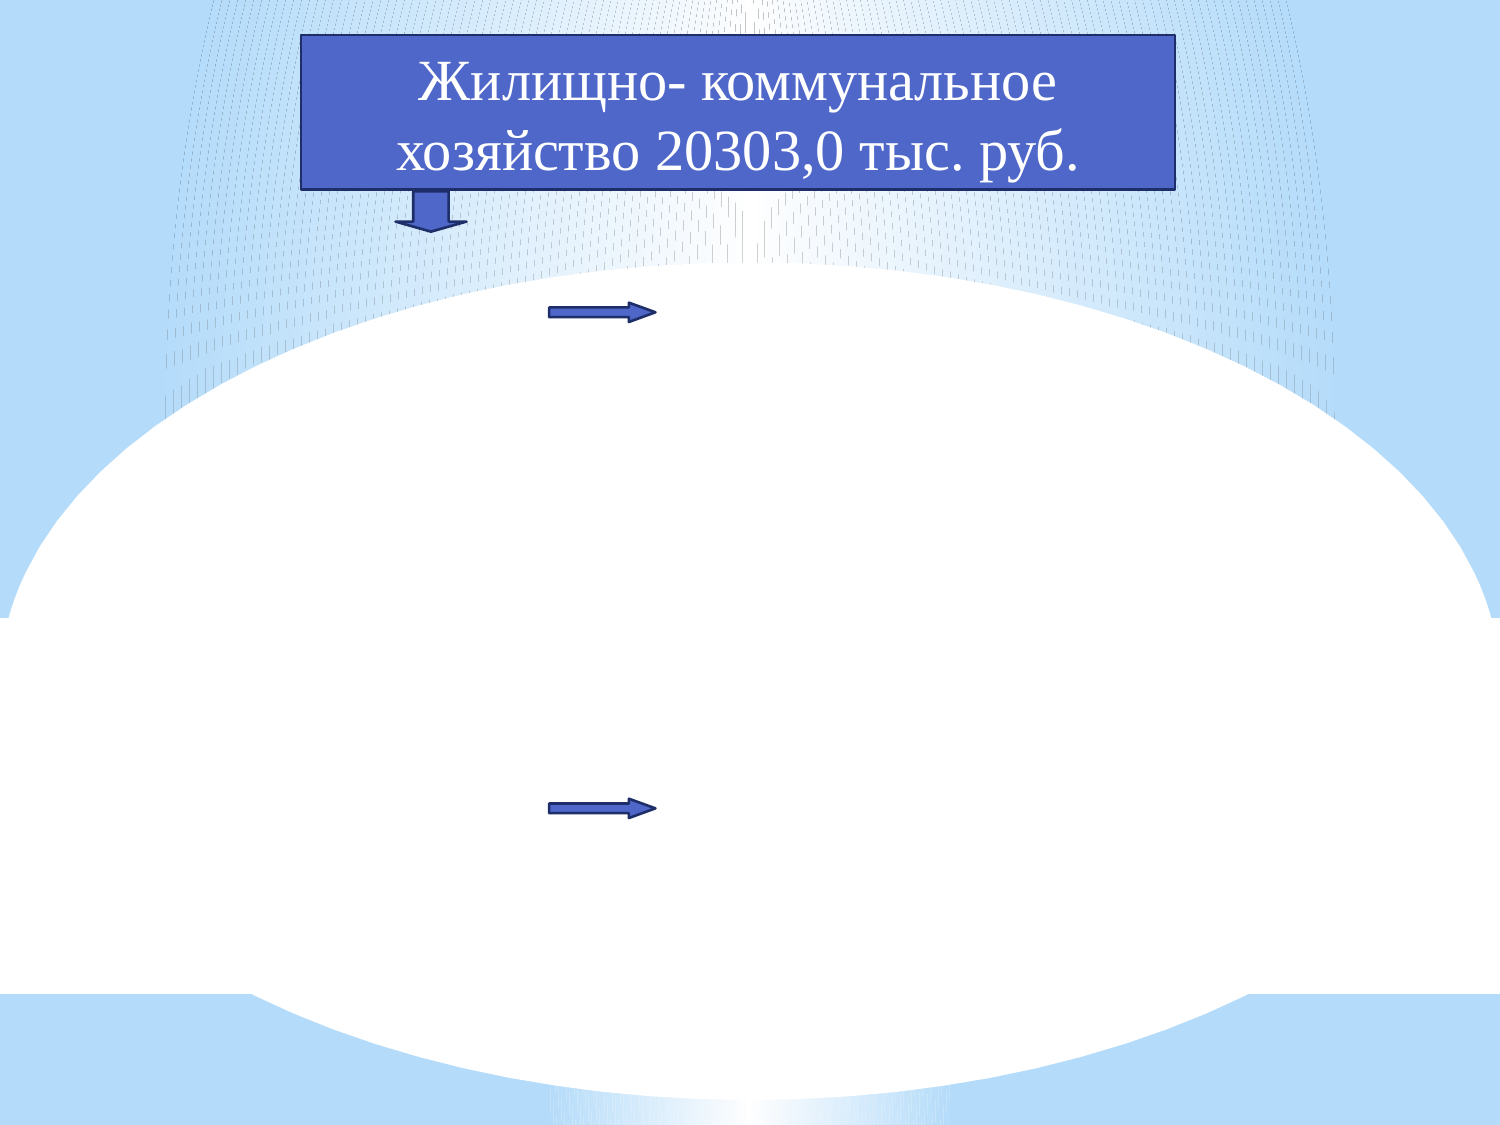

Жилищно- коммунальное хозяйство 20303,0 тыс. руб.
Мероприятия в области коммунального хозяйства 1200,0 тыс. руб. (содержание бани)
Прочее благоустройство 7600,0 тыс. руб.
Сбор и вывоз твердых бытовых отходов и мусора 600,0 тыс. руб.
 Коммунальное хозяйство 1203,0 тыс. руб.
Благоустройство 19100,0 тыс. руб.
 Расходы по содержанию и капитальному ремонту объектов водоснабжения 3,0 тыс. руб.
Содержание мест захоронения 1100,0 тыс. руб.
Уличное освещение 8000,0 тыс. руб.
Озеленение 1800,0 тыс. руб.